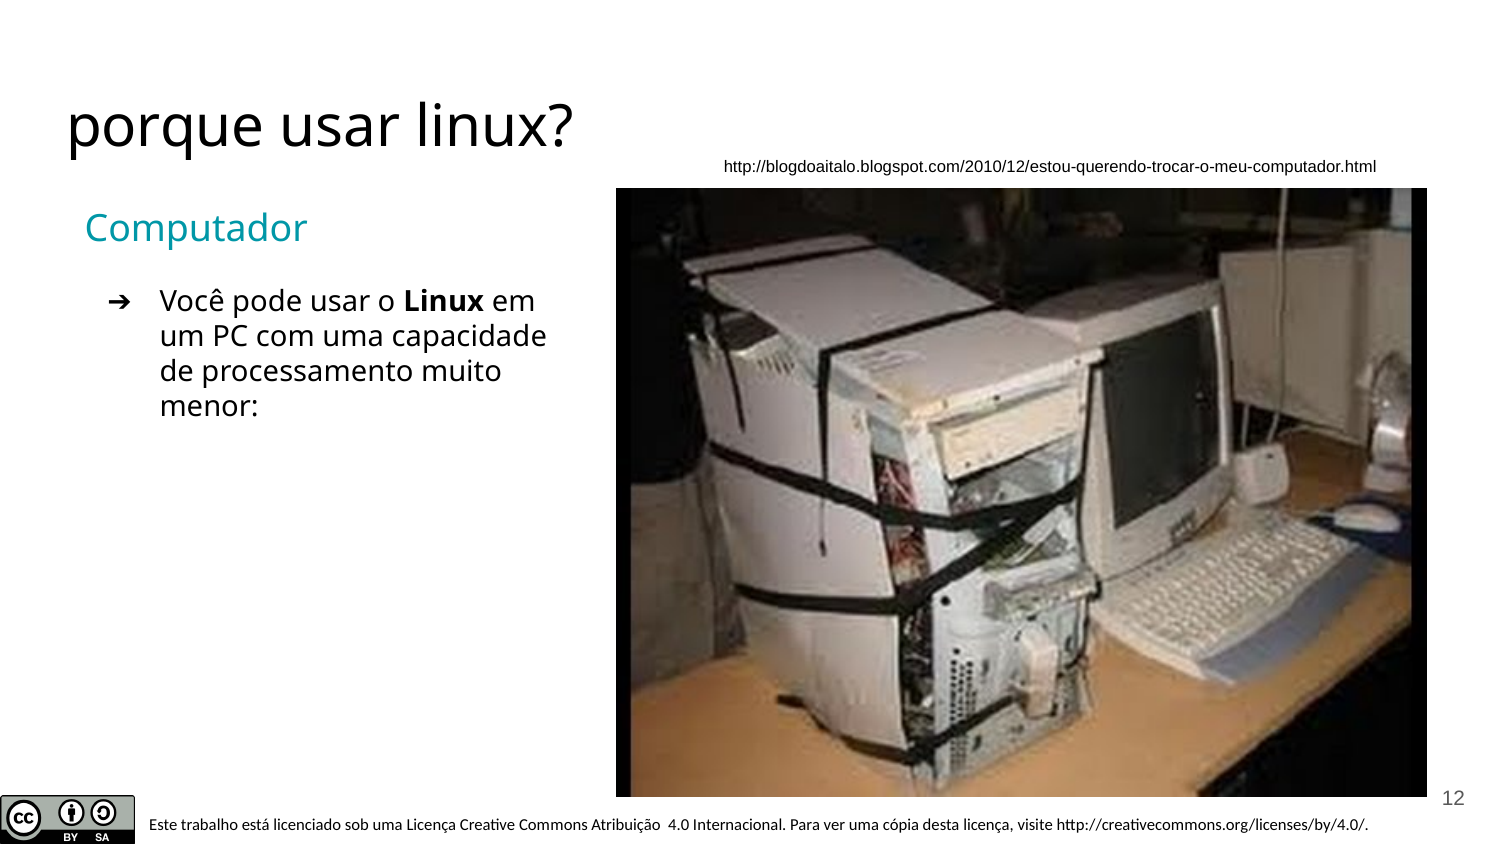

# porque usar linux?
http://blogdoaitalo.blogspot.com/2010/12/estou-querendo-trocar-o-meu-computador.html
Computador
Você pode usar o Linux em um PC com uma capacidade de processamento muito menor:
Este trabalho está licenciado sob uma Licença Creative Commons Atribuição 4.0 Internacional. Para ver uma cópia desta licença, visite http://creativecommons.org/licenses/by/4.0/.